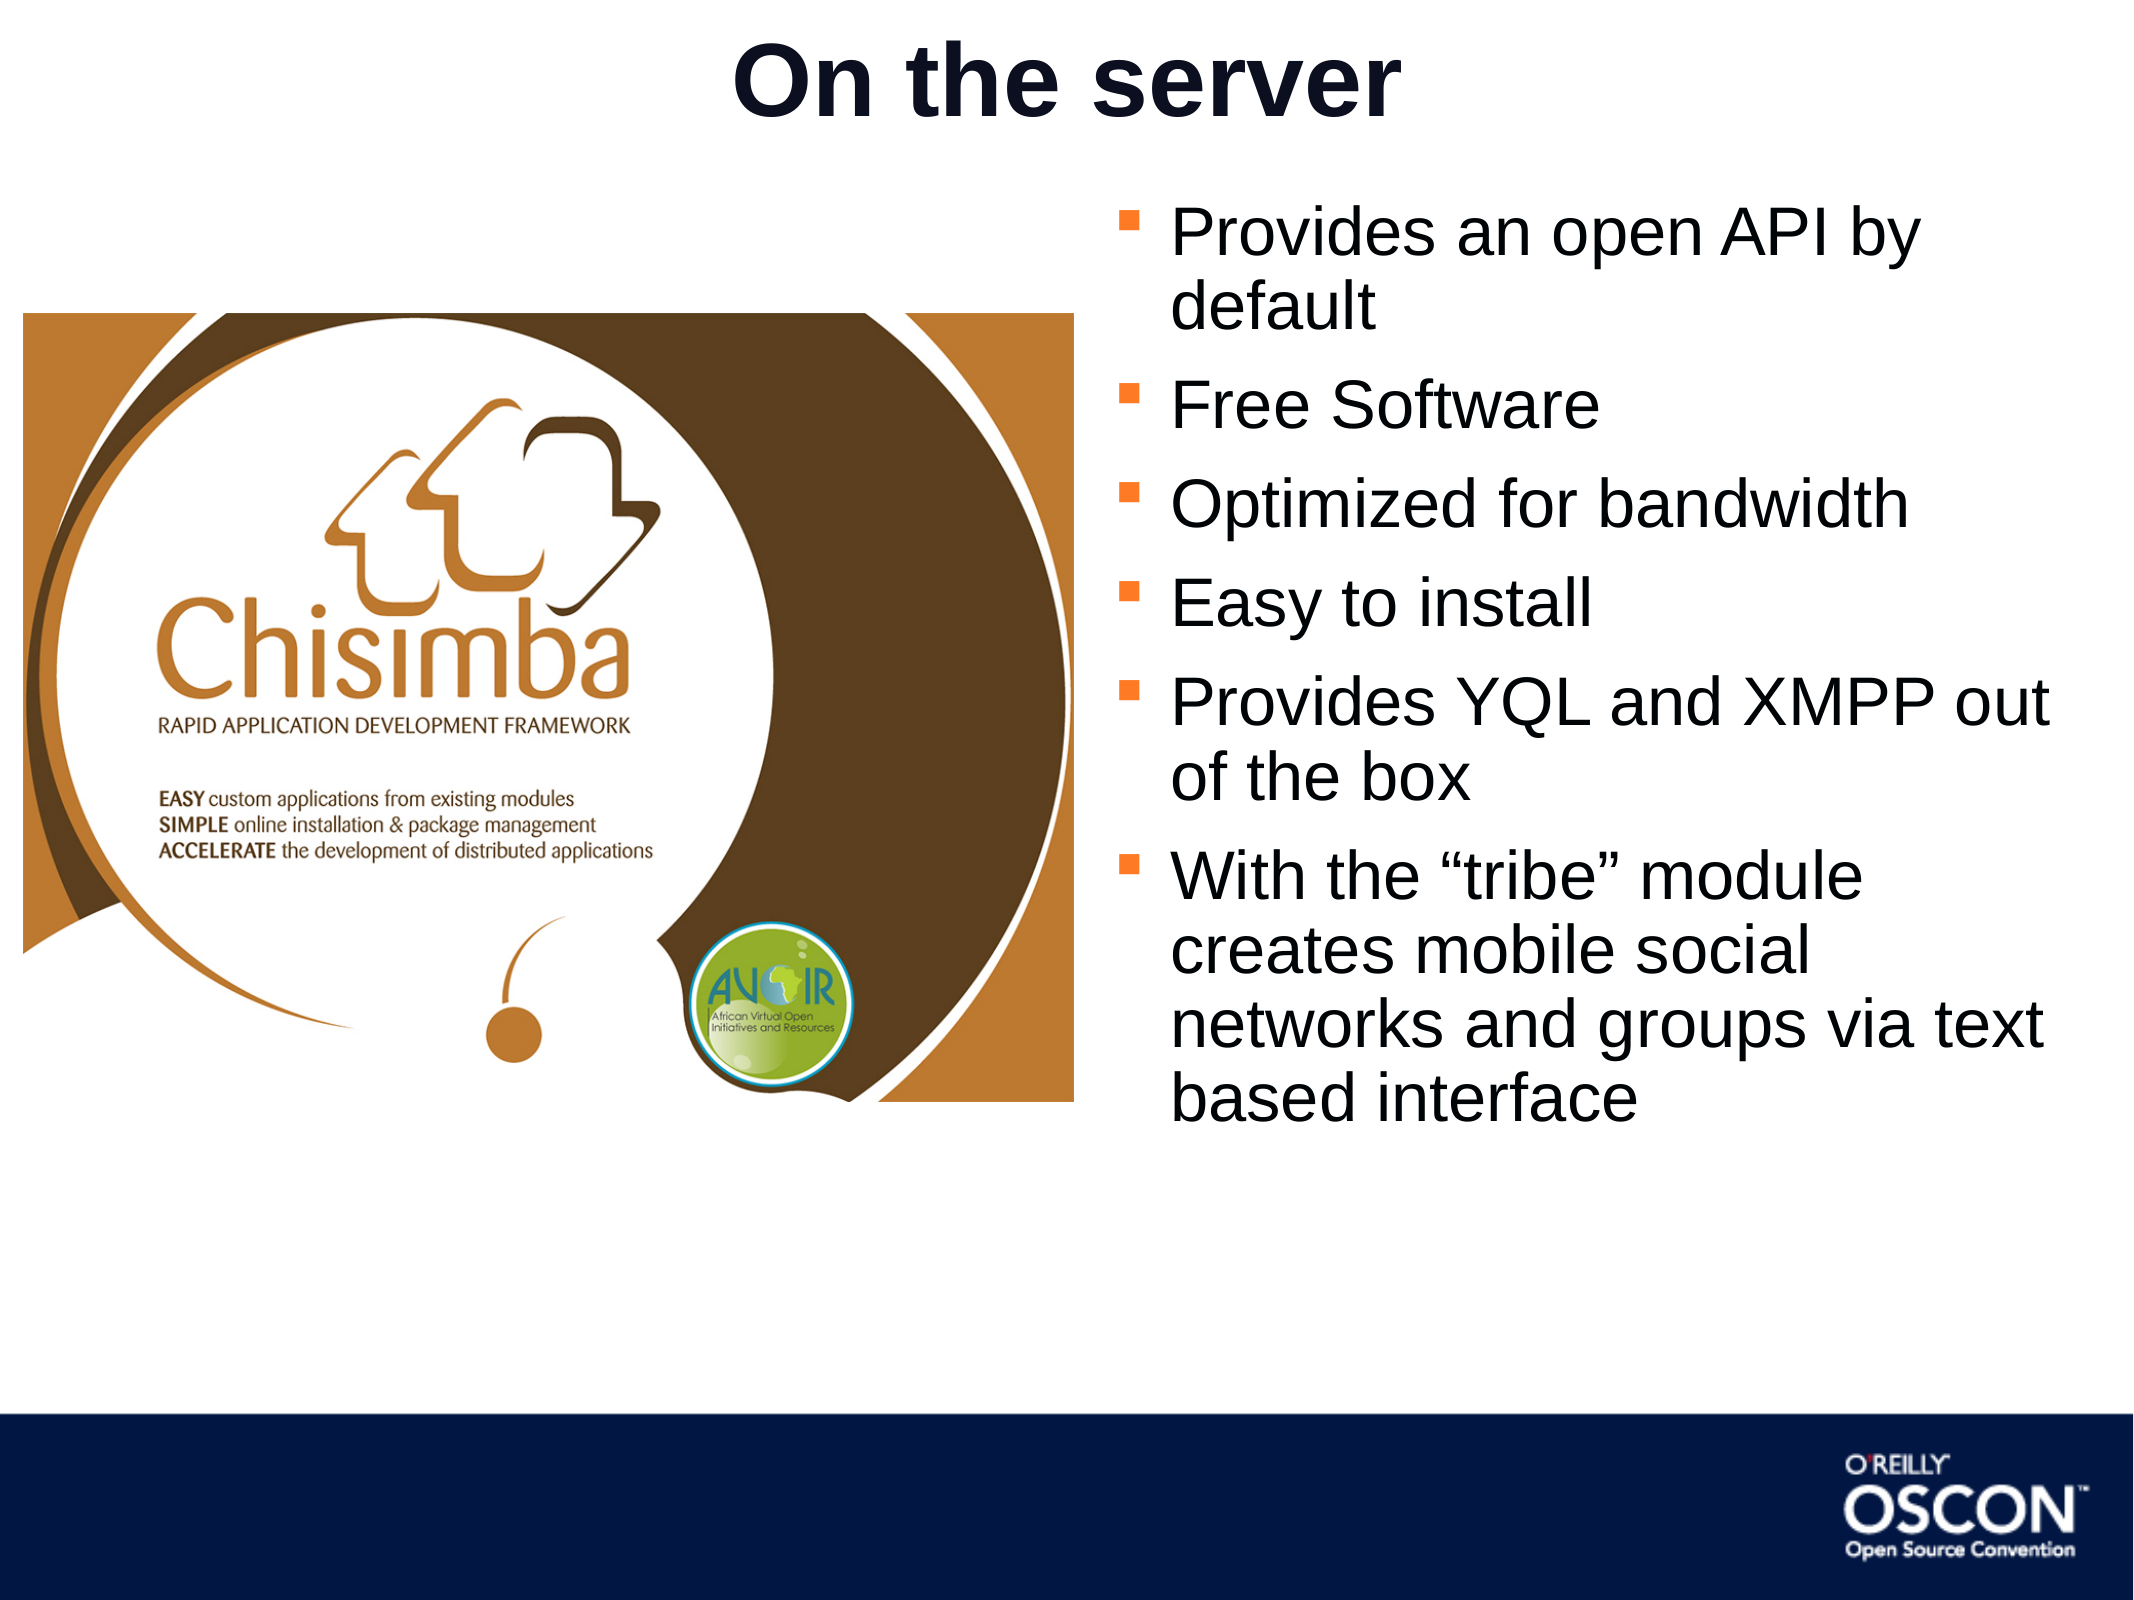

# On the server
Provides an open API by default
Free Software
Optimized for bandwidth
Easy to install
Provides YQL and XMPP out of the box
With the “tribe” module creates mobile social networks and groups via text based interface